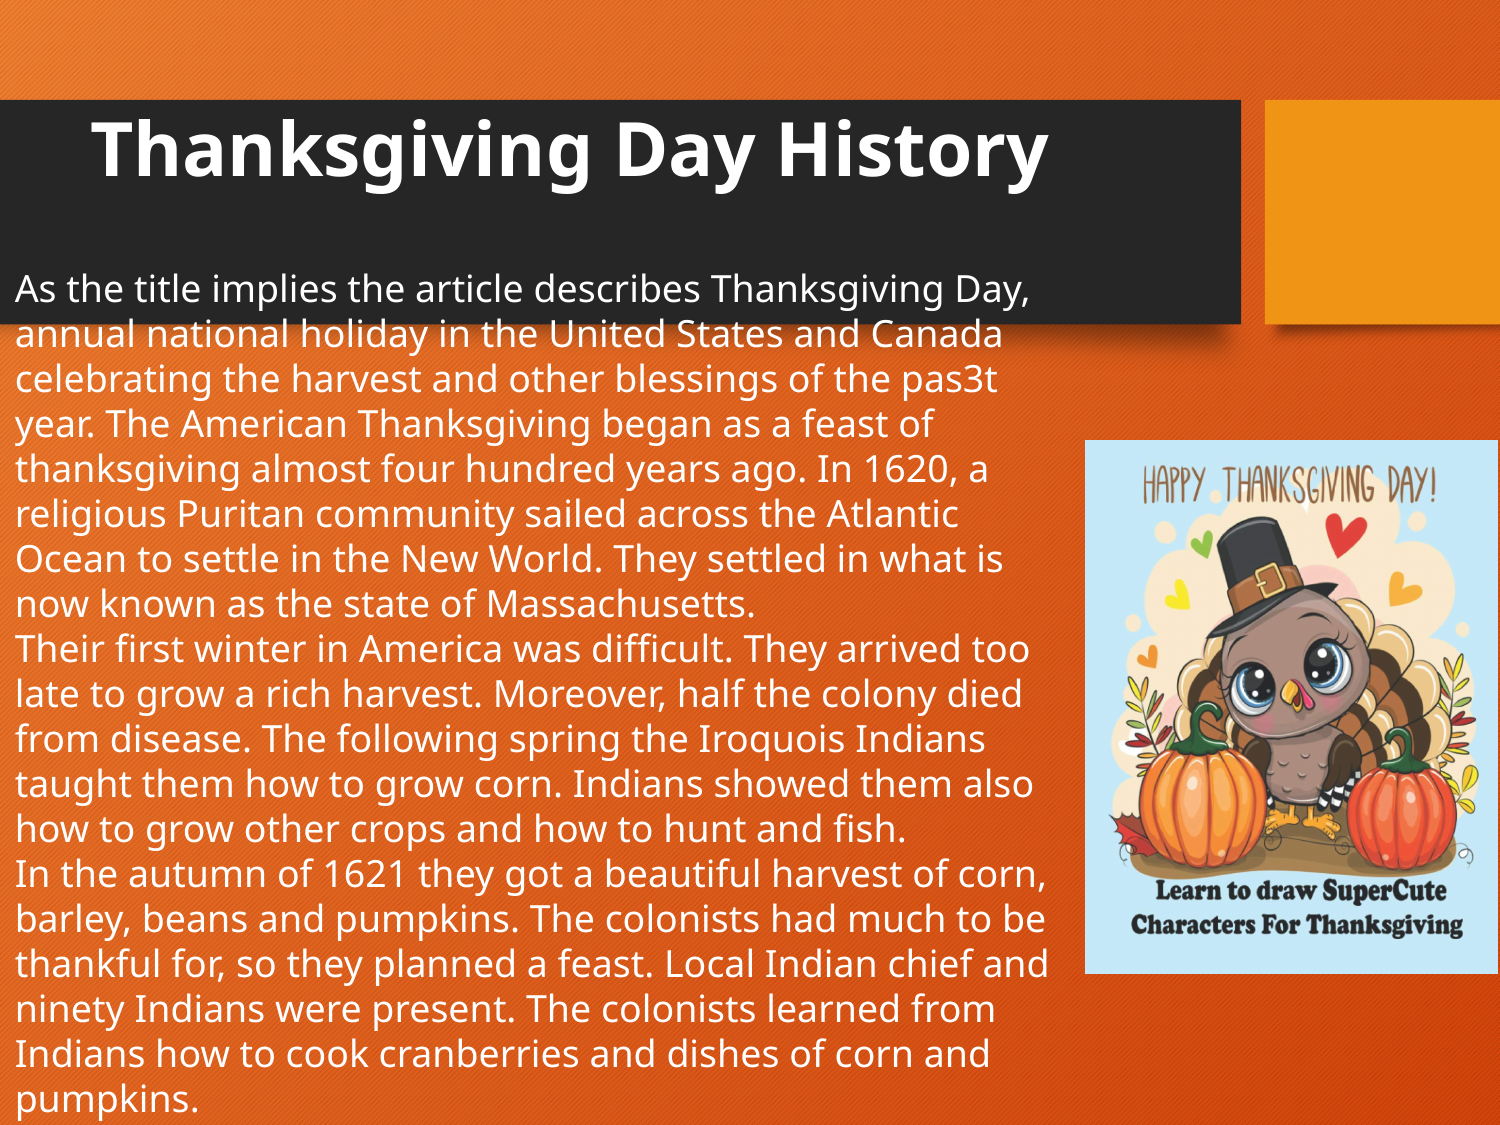

# Thanksgiving Day History
As the title implies the article describes Thanksgiving Day, annual national holiday in the United States and Canada celebrating the harvest and other blessings of the pas3t year. The American Thanksgiving began as a feast of thanksgiving almost four hundred years ago. In 1620, a religious Puritan community sailed across the Atlantic Ocean to settle in the New World. They settled in what is now known as the state of Massachusetts.
Their first winter in America was difficult. They arrived too late to grow a rich harvest. Moreover, half the colony died from disease. The following spring the Iroquois Indians taught them how to grow corn. Indians showed them also how to grow other crops and how to hunt and fish.
In the autumn of 1621 they got a beautiful harvest of corn, barley, beans and pumpkins. The colonists had much to be thankful for, so they planned a feast. Local Indian chief and ninety Indians were present. The colonists learned from Indians how to cook cranberries and dishes of corn and pumpkins.